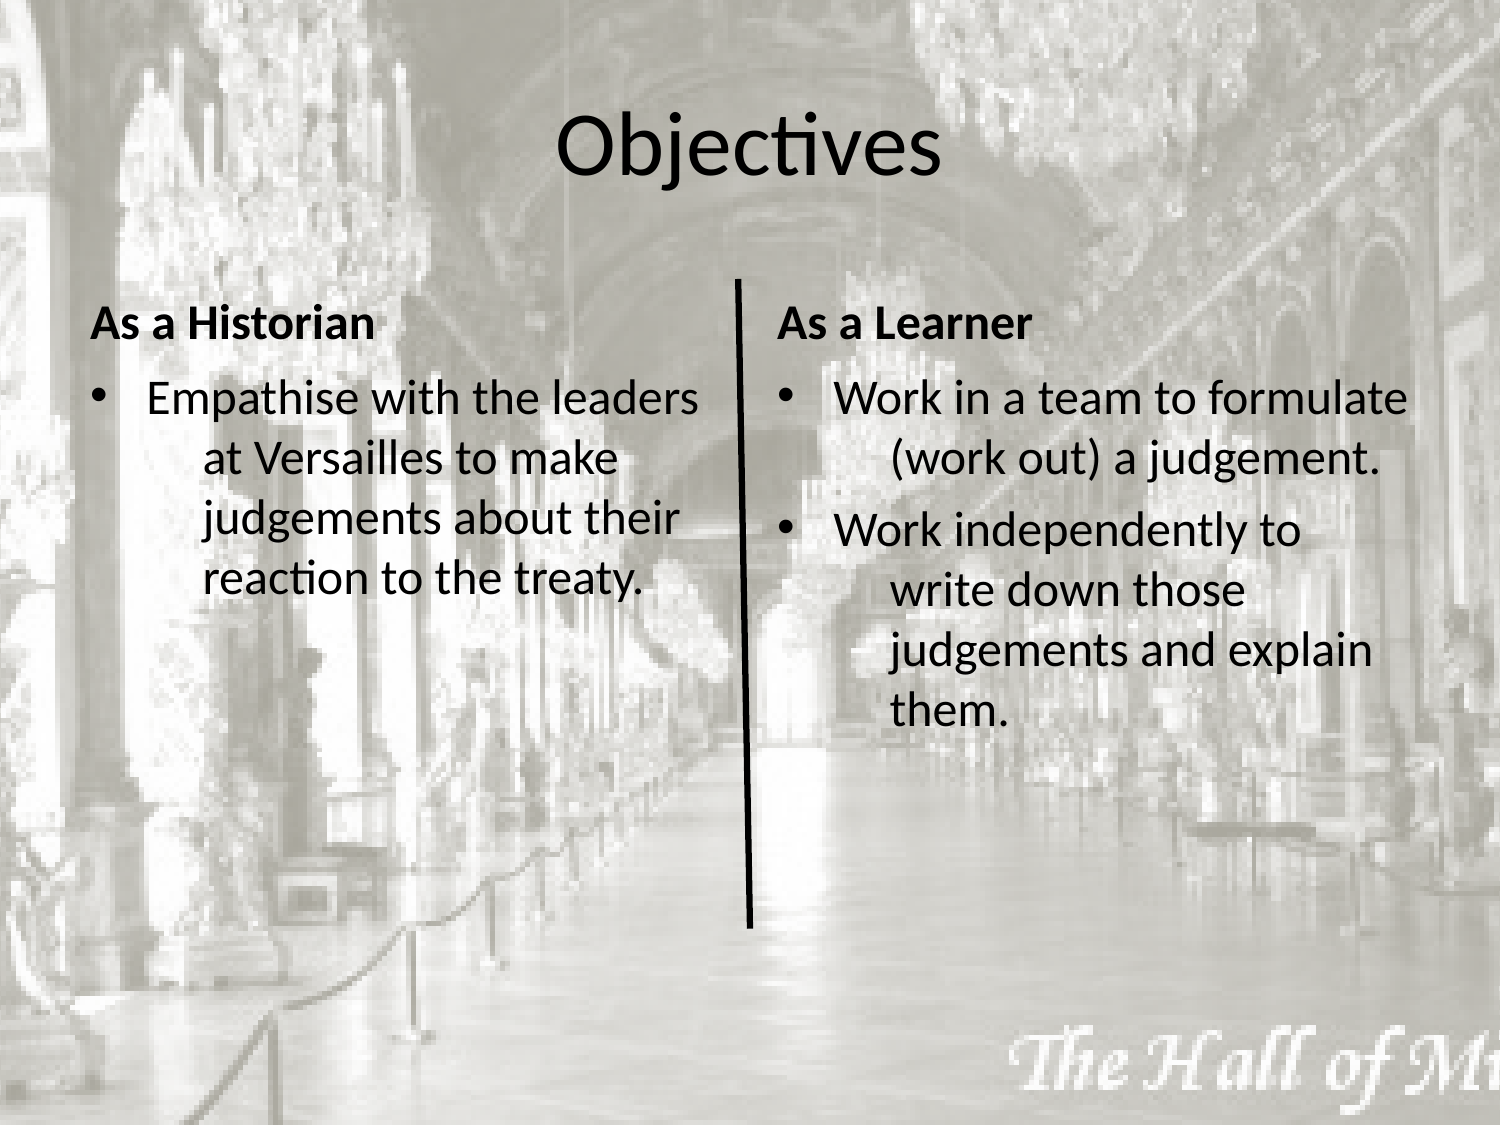

# Objectives
As a Historian
As a Learner
Empathise with the leaders at Versailles to make judgements about their reaction to the treaty.
Work in a team to formulate (work out) a judgement.
Work independently to write down those judgements and explain them.